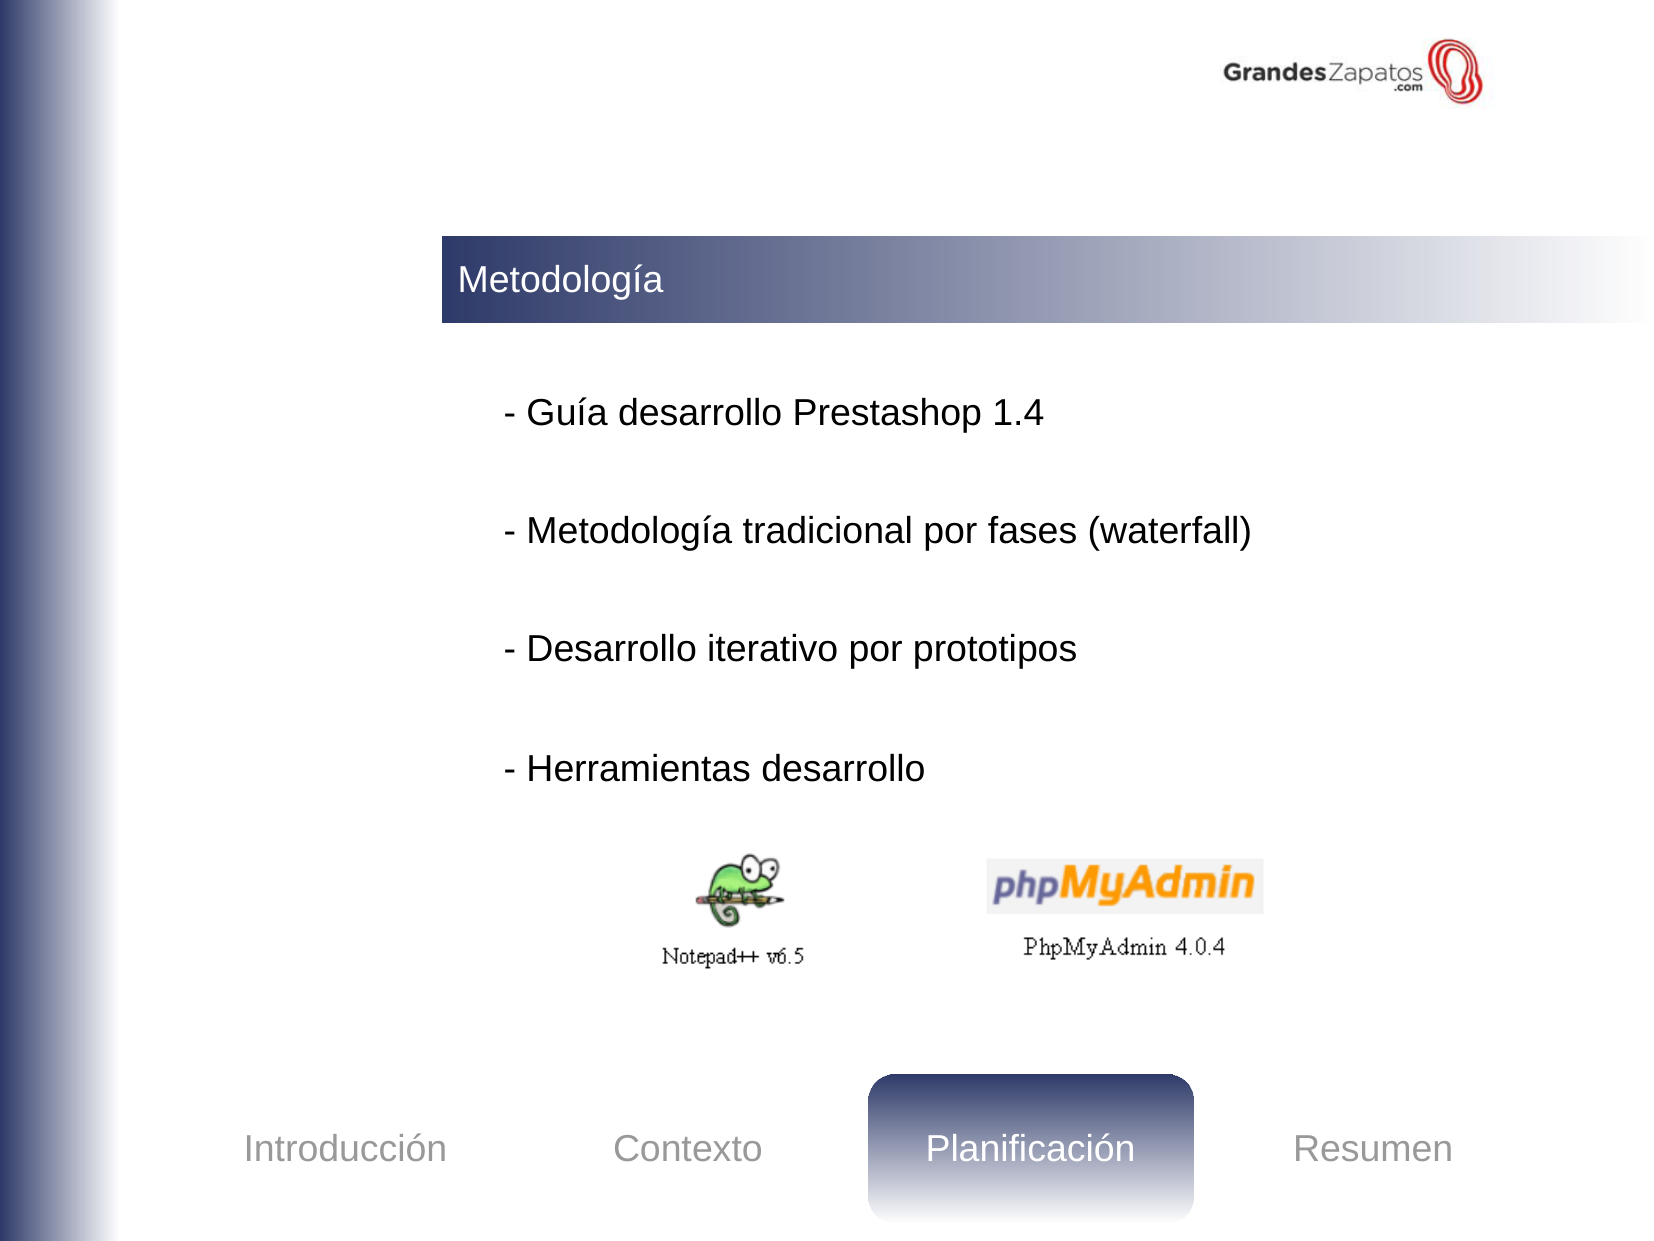

Metodología
- Guía desarrollo Prestashop 1.4
- Metodología tradicional por fases (waterfall)
- Desarrollo iterativo por prototipos
- Herramientas desarrollo
Introducción
Contexto
Planificación
Resumen